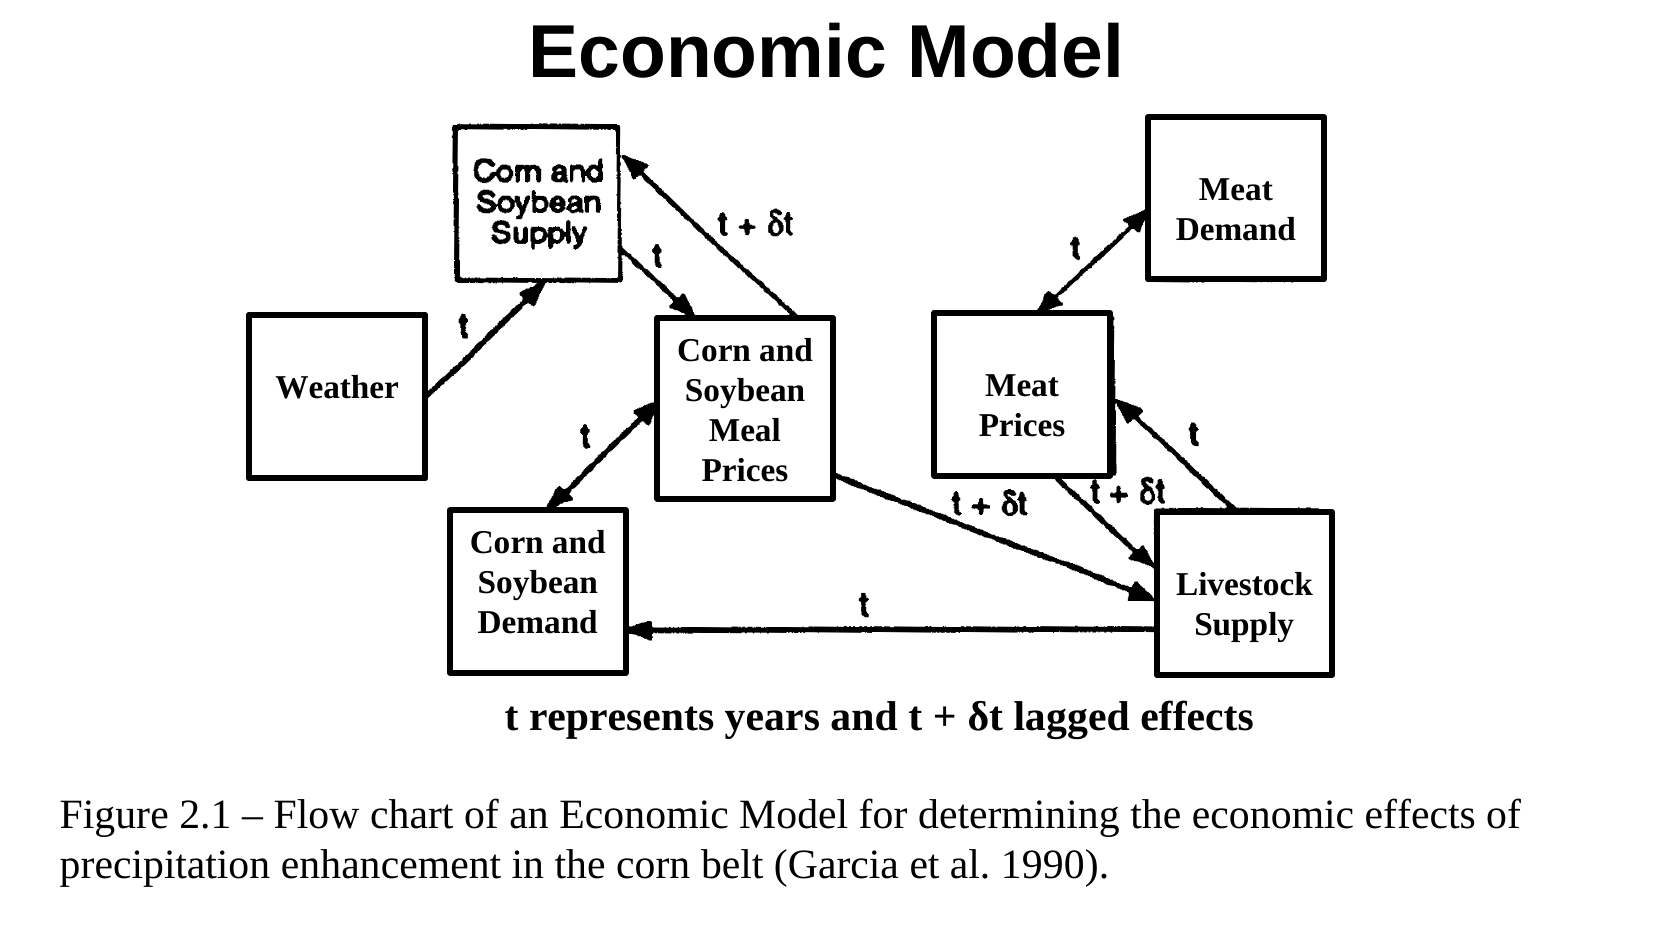

# Economic Model
Meat
Demand
Meat
Prices
Weather
Weather
Corn and
Soybean
Meal
Prices
Corn and
Soybean
Demand
Livestock
Supply
 t represents years and t + δt lagged effects
Figure 2.1 – Flow chart of an Economic Model for determining the economic effects of precipitation enhancement in the corn belt (Garcia et al. 1990).